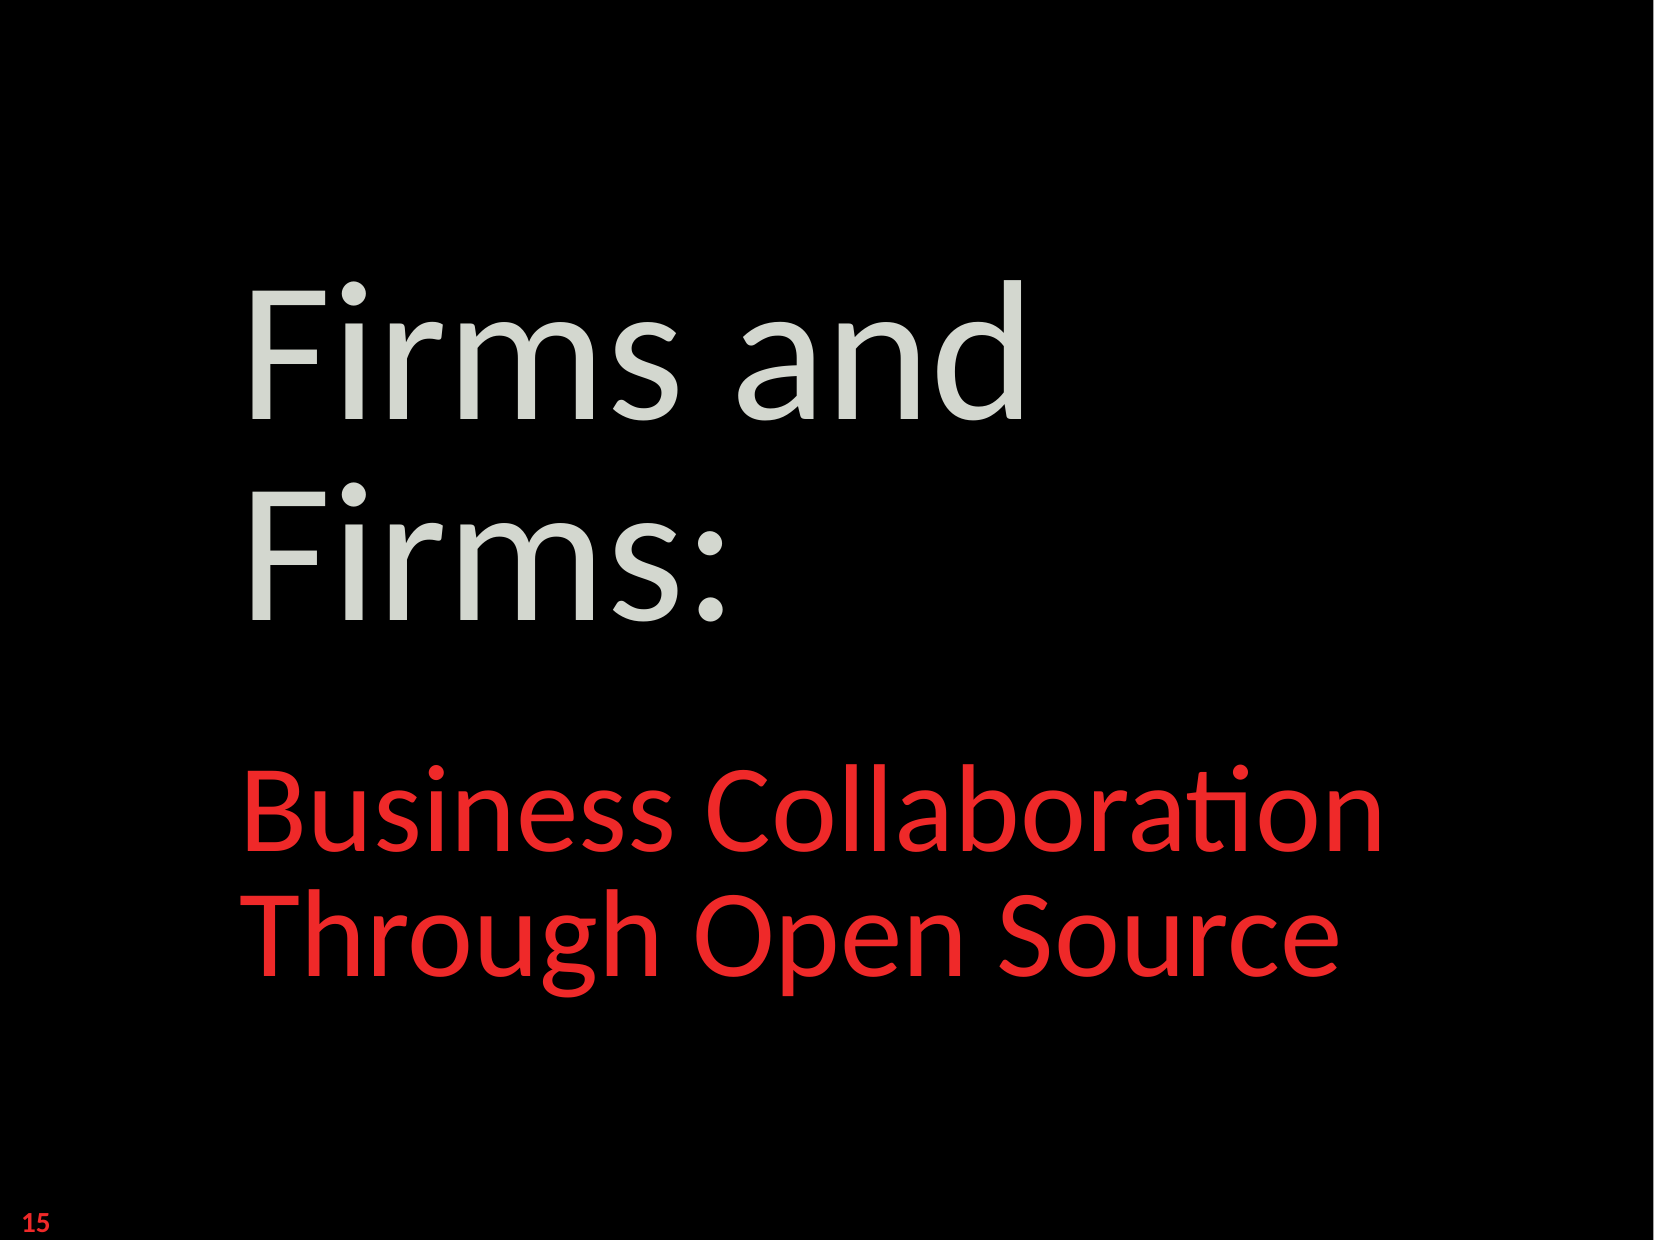

Firms and Firms:
Business Collaboration Through Open Source
15